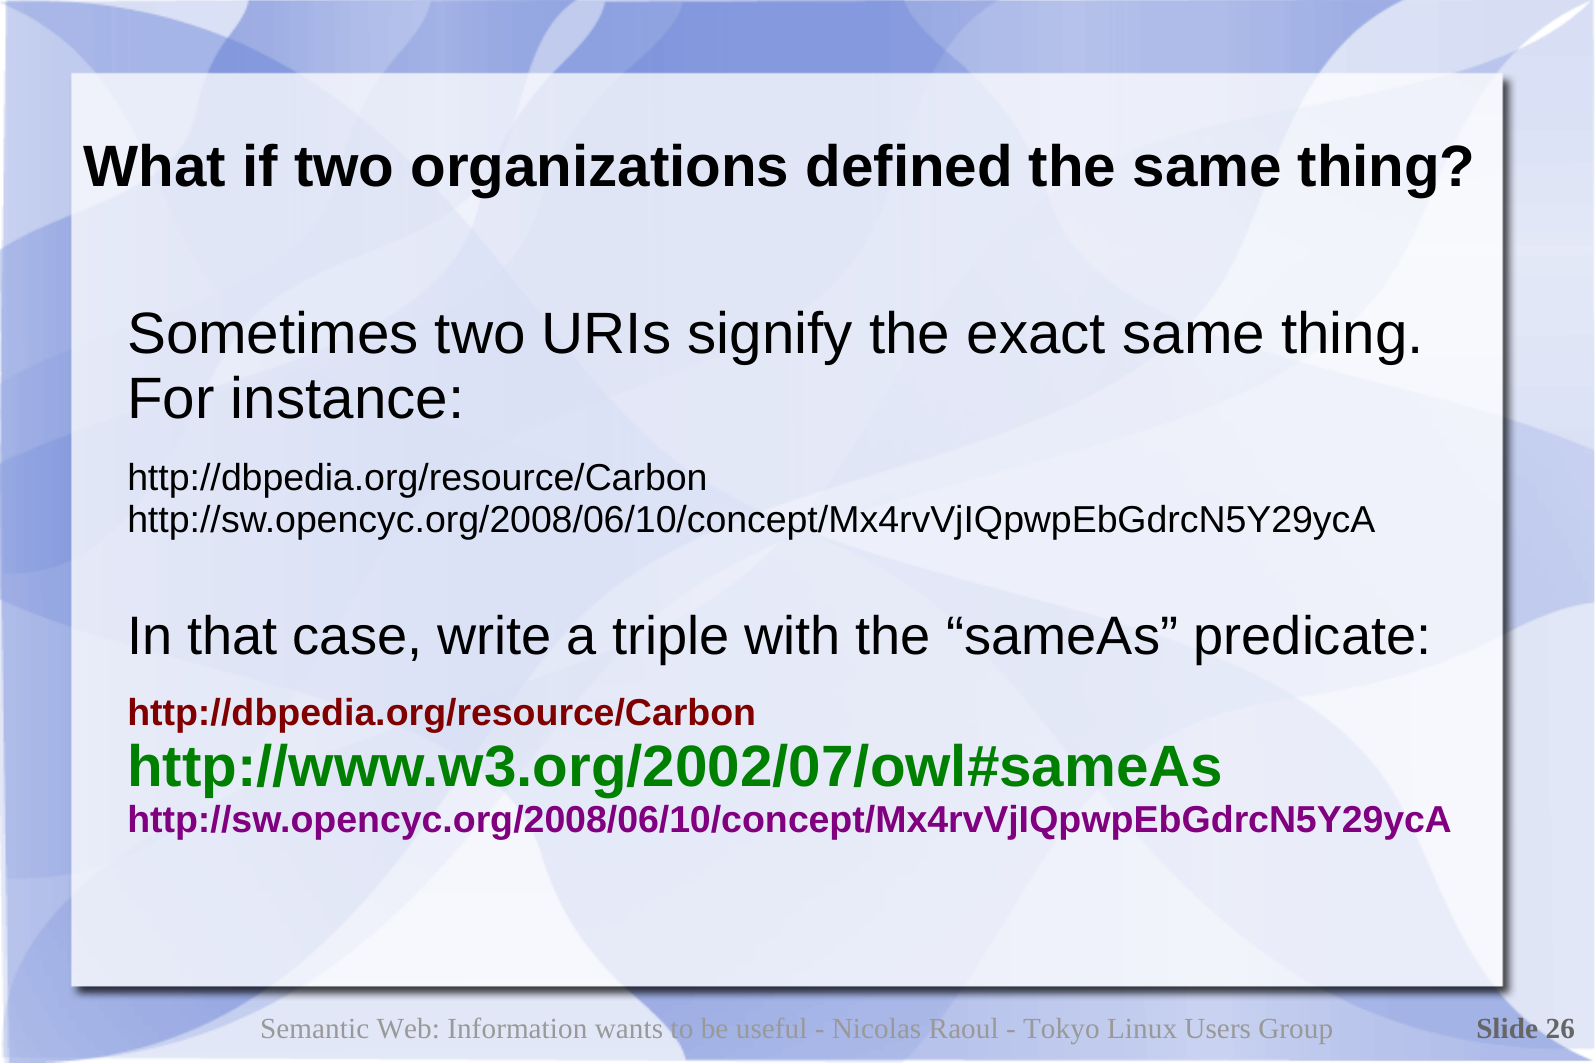

# What if two organizations defined the same thing?
Sometimes two URIs signify the exact same thing.
For instance:
http://dbpedia.org/resource/Carbon
http://sw.opencyc.org/2008/06/10/concept/Mx4rvVjIQpwpEbGdrcN5Y29ycA
In that case, write a triple with the “sameAs” predicate:
http://dbpedia.org/resource/Carbon
http://www.w3.org/2002/07/owl#sameAs
http://sw.opencyc.org/2008/06/10/concept/Mx4rvVjIQpwpEbGdrcN5Y29ycA
Semantic Web: Information wants to be useful - Nicolas Raoul - Tokyo Linux Users Group
26